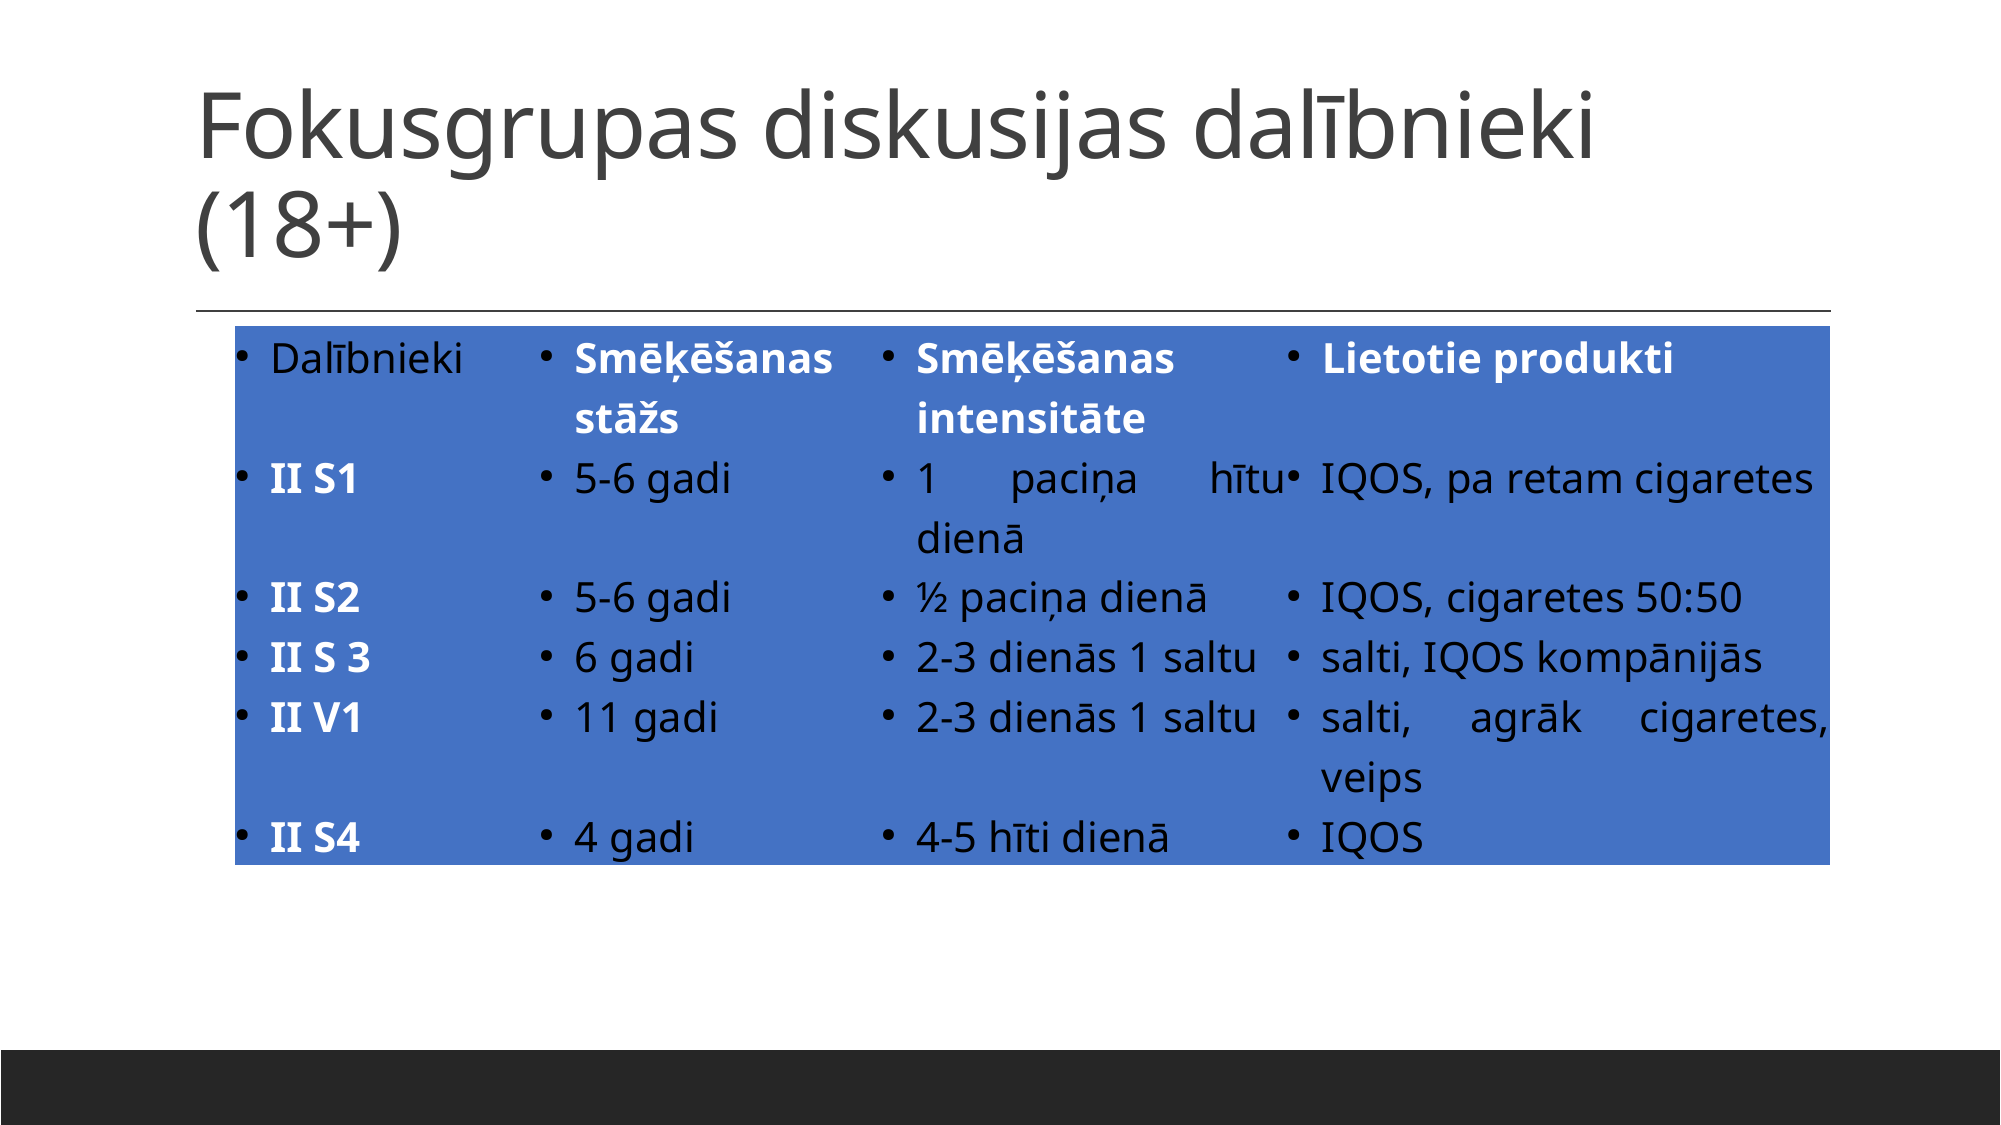

# Fokusgrupas diskusijas dalībnieki (18+)
| Dalībnieki | Smēķēšanas stāžs | Smēķēšanas intensitāte | Lietotie produkti |
| --- | --- | --- | --- |
| II S1 | 5-6 gadi | 1 paciņa hītu dienā | IQOS, pa retam cigaretes |
| II S2 | 5-6 gadi | ½ paciņa dienā | IQOS, cigaretes 50:50 |
| II S 3 | 6 gadi | 2-3 dienās 1 saltu | salti, IQOS kompānijās |
| II V1 | 11 gadi | 2-3 dienās 1 saltu | salti, agrāk cigaretes, veips |
| II S4 | 4 gadi | 4-5 hīti dienā | IQOS |